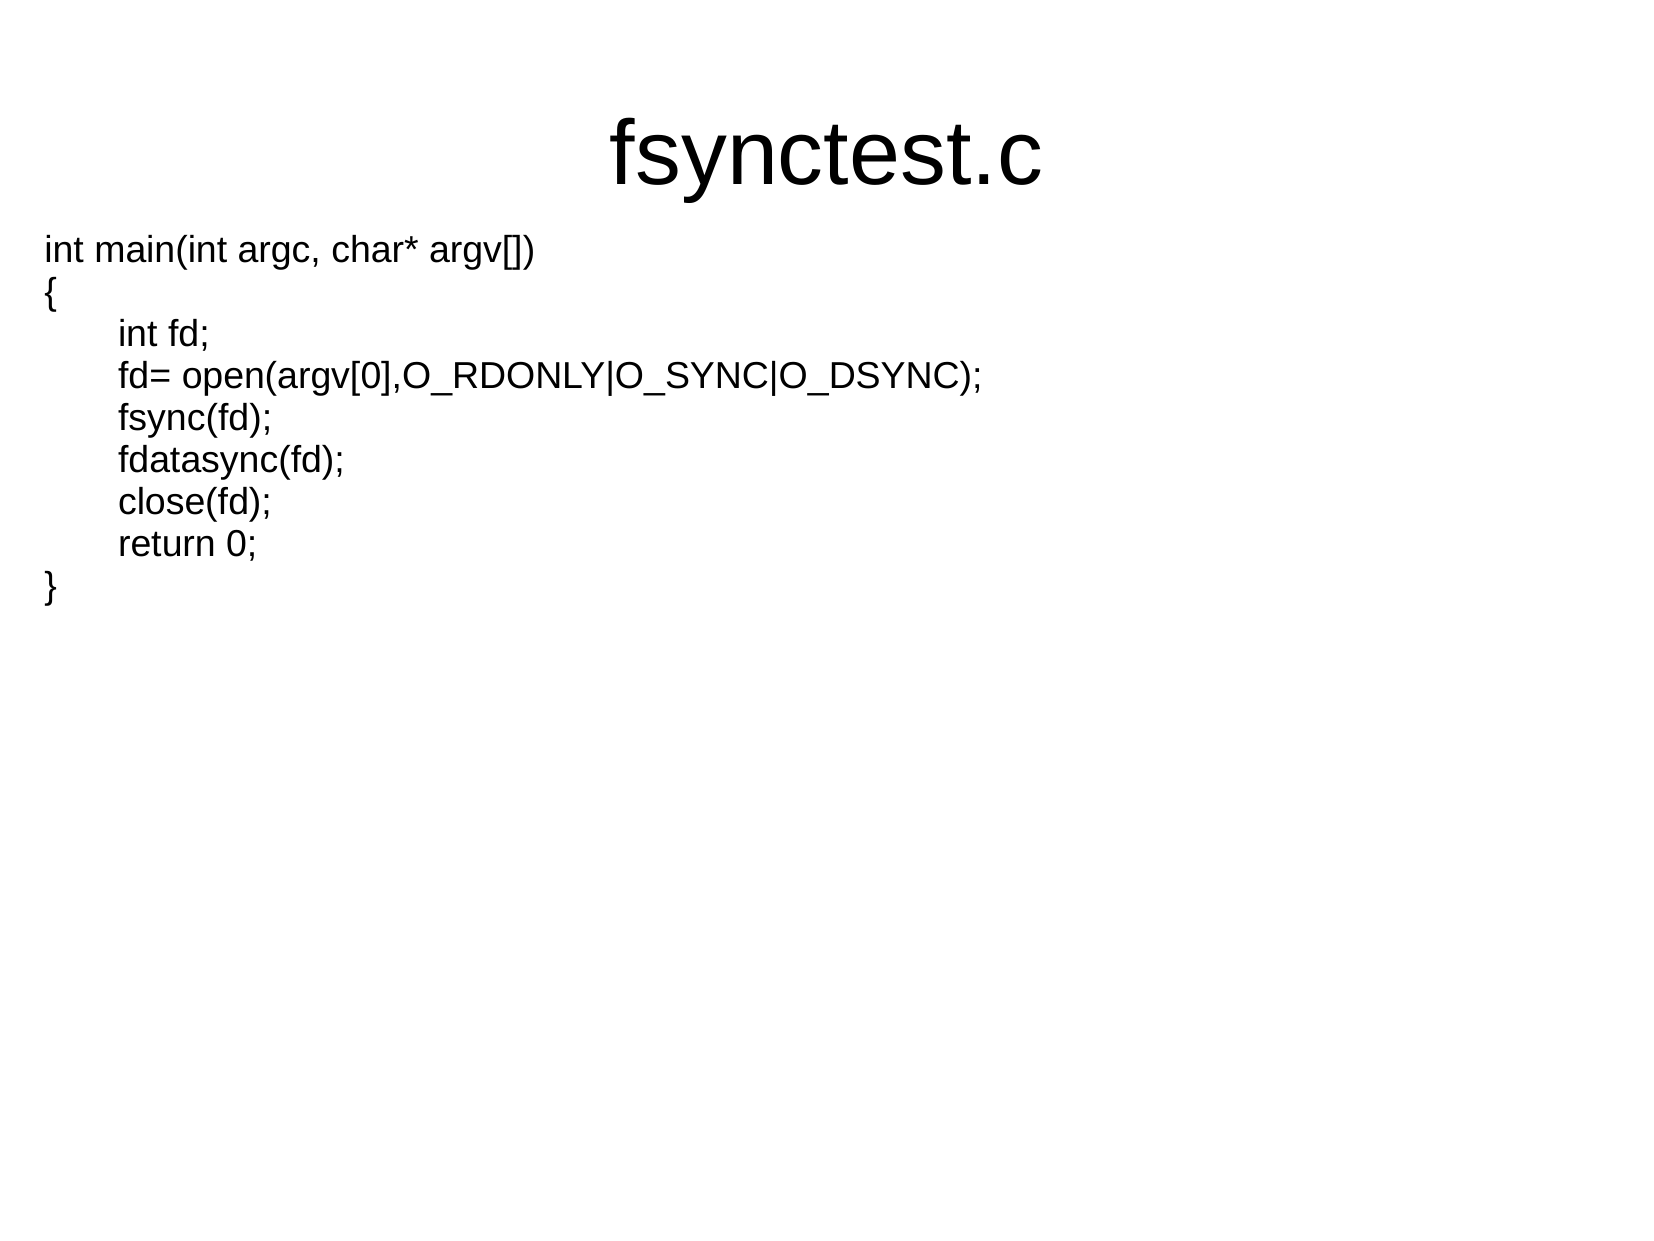

# fsynctest.c
int main(int argc, char* argv[])
{
	int fd;
	fd= open(argv[0],O_RDONLY|O_SYNC|O_DSYNC);
	fsync(fd);
	fdatasync(fd);
	close(fd);
	return 0;
}